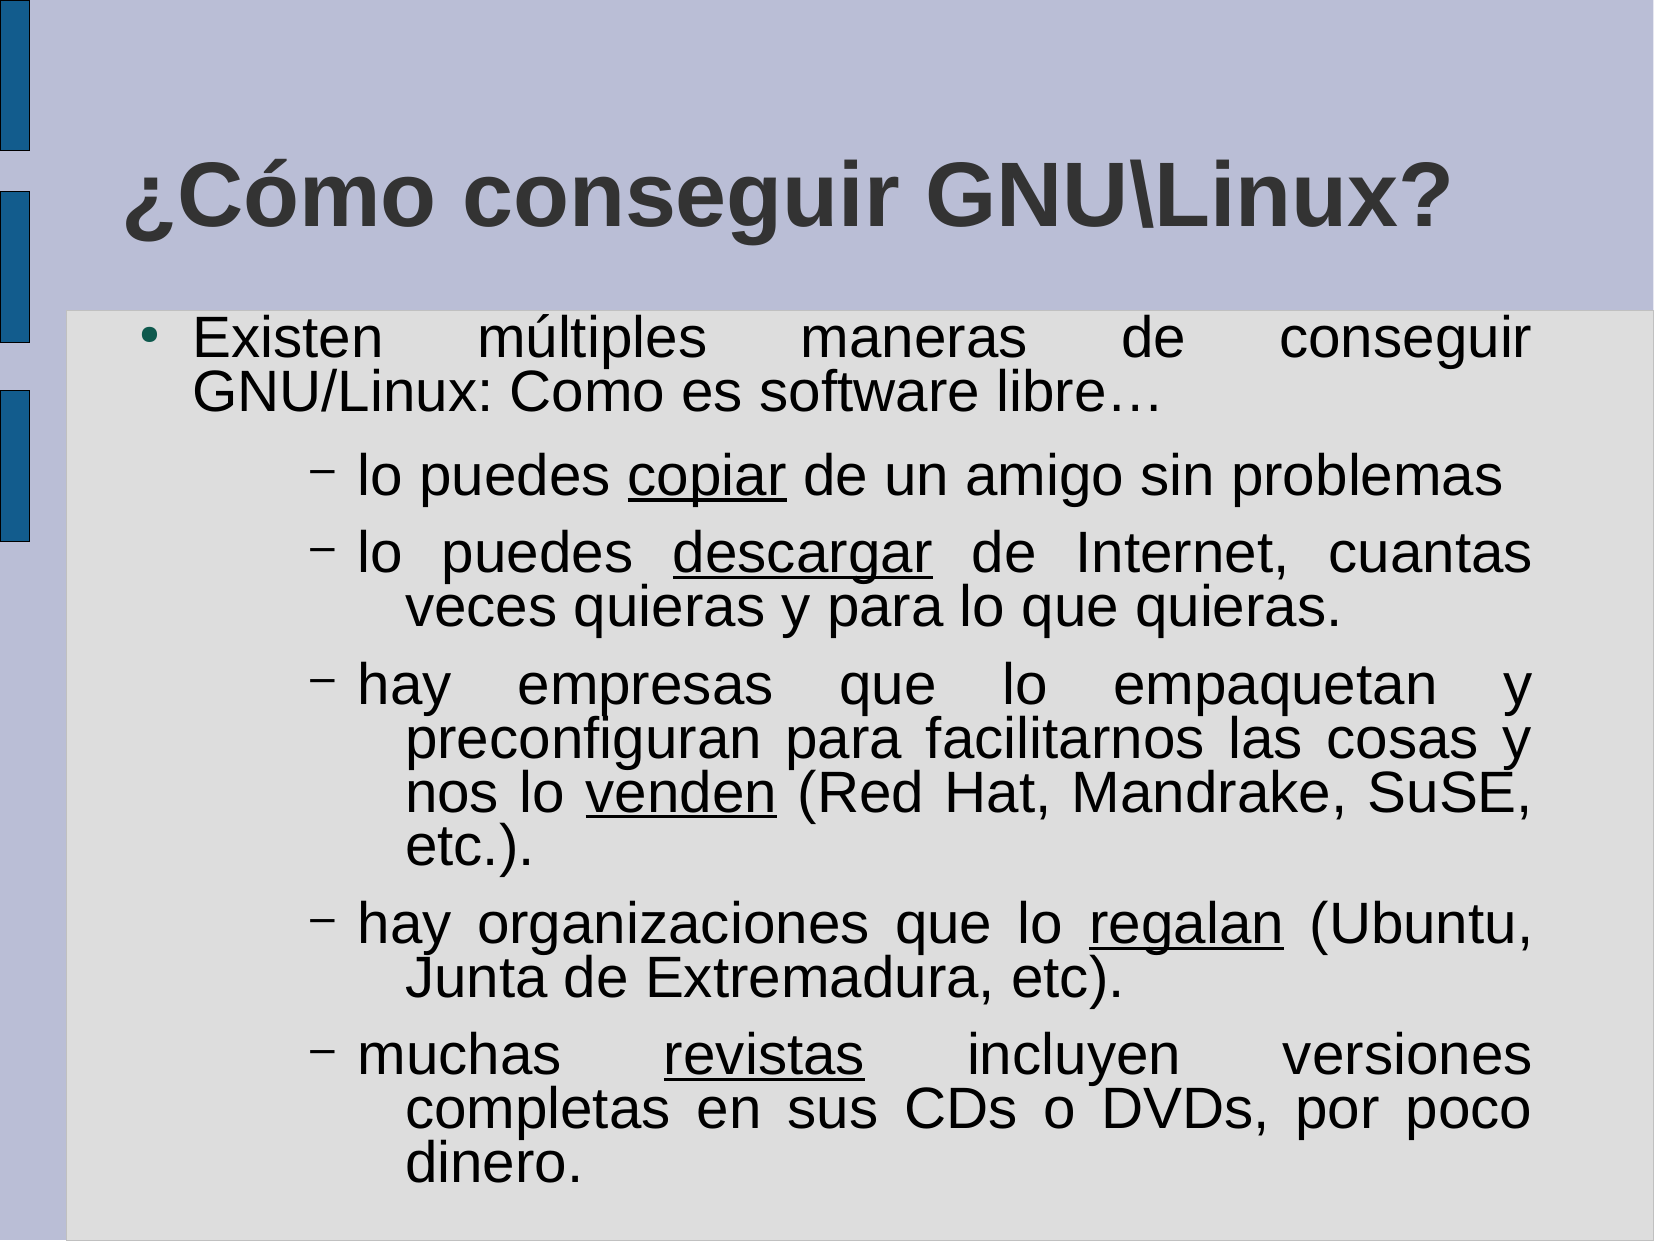

# ¿Cómo conseguir GNU\Linux?
Existen múltiples maneras de conseguir GNU/Linux: Como es software libre…
lo puedes copiar de un amigo sin problemas
lo puedes descargar de Internet, cuantas veces quieras y para lo que quieras.
hay empresas que lo empaquetan y preconfiguran para facilitarnos las cosas y nos lo venden (Red Hat, Mandrake, SuSE, etc.).
hay organizaciones que lo regalan (Ubuntu, Junta de Extremadura, etc).
muchas revistas incluyen versiones completas en sus CDs o DVDs, por poco dinero.